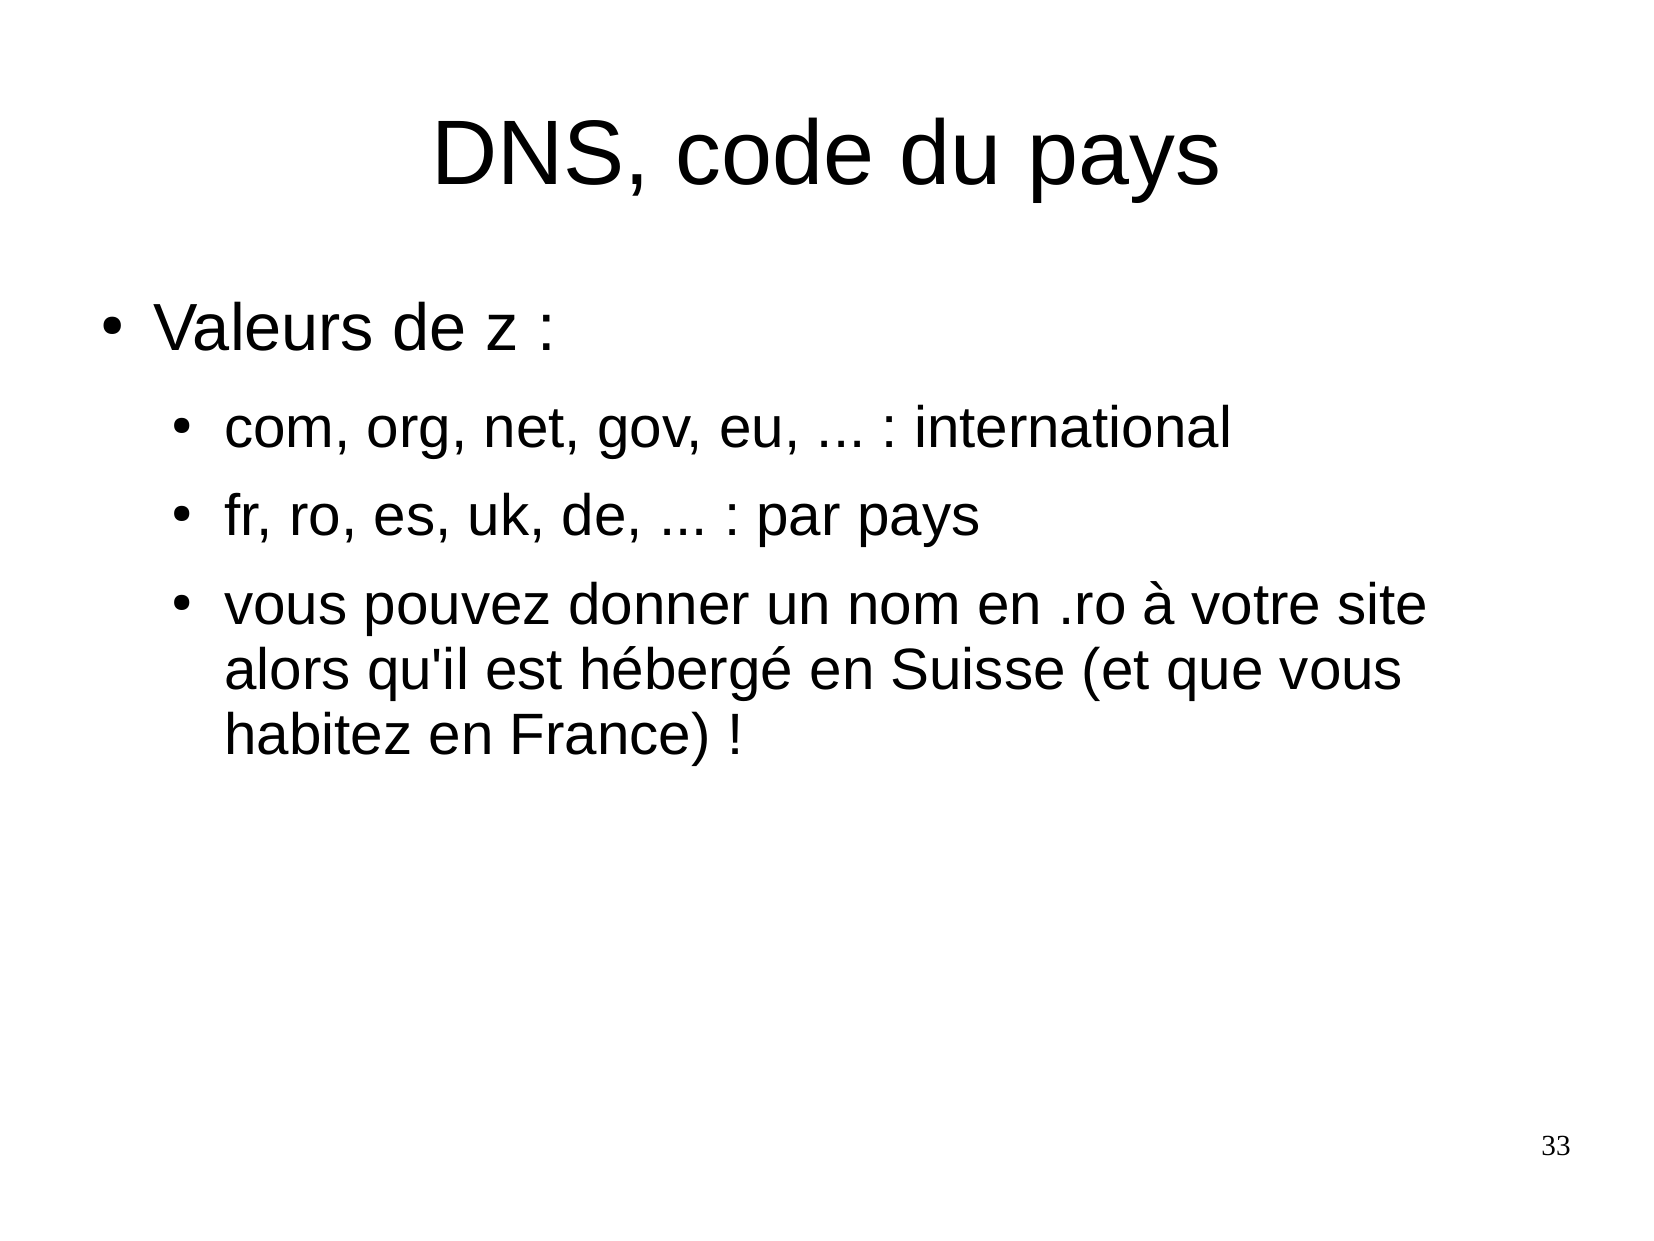

# DNS, code du pays
Valeurs de z :
com, org, net, gov, eu, ... : international
fr, ro, es, uk, de, ... : par pays
vous pouvez donner un nom en .ro à votre site alors qu'il est hébergé en Suisse (et que vous habitez en France) !
33